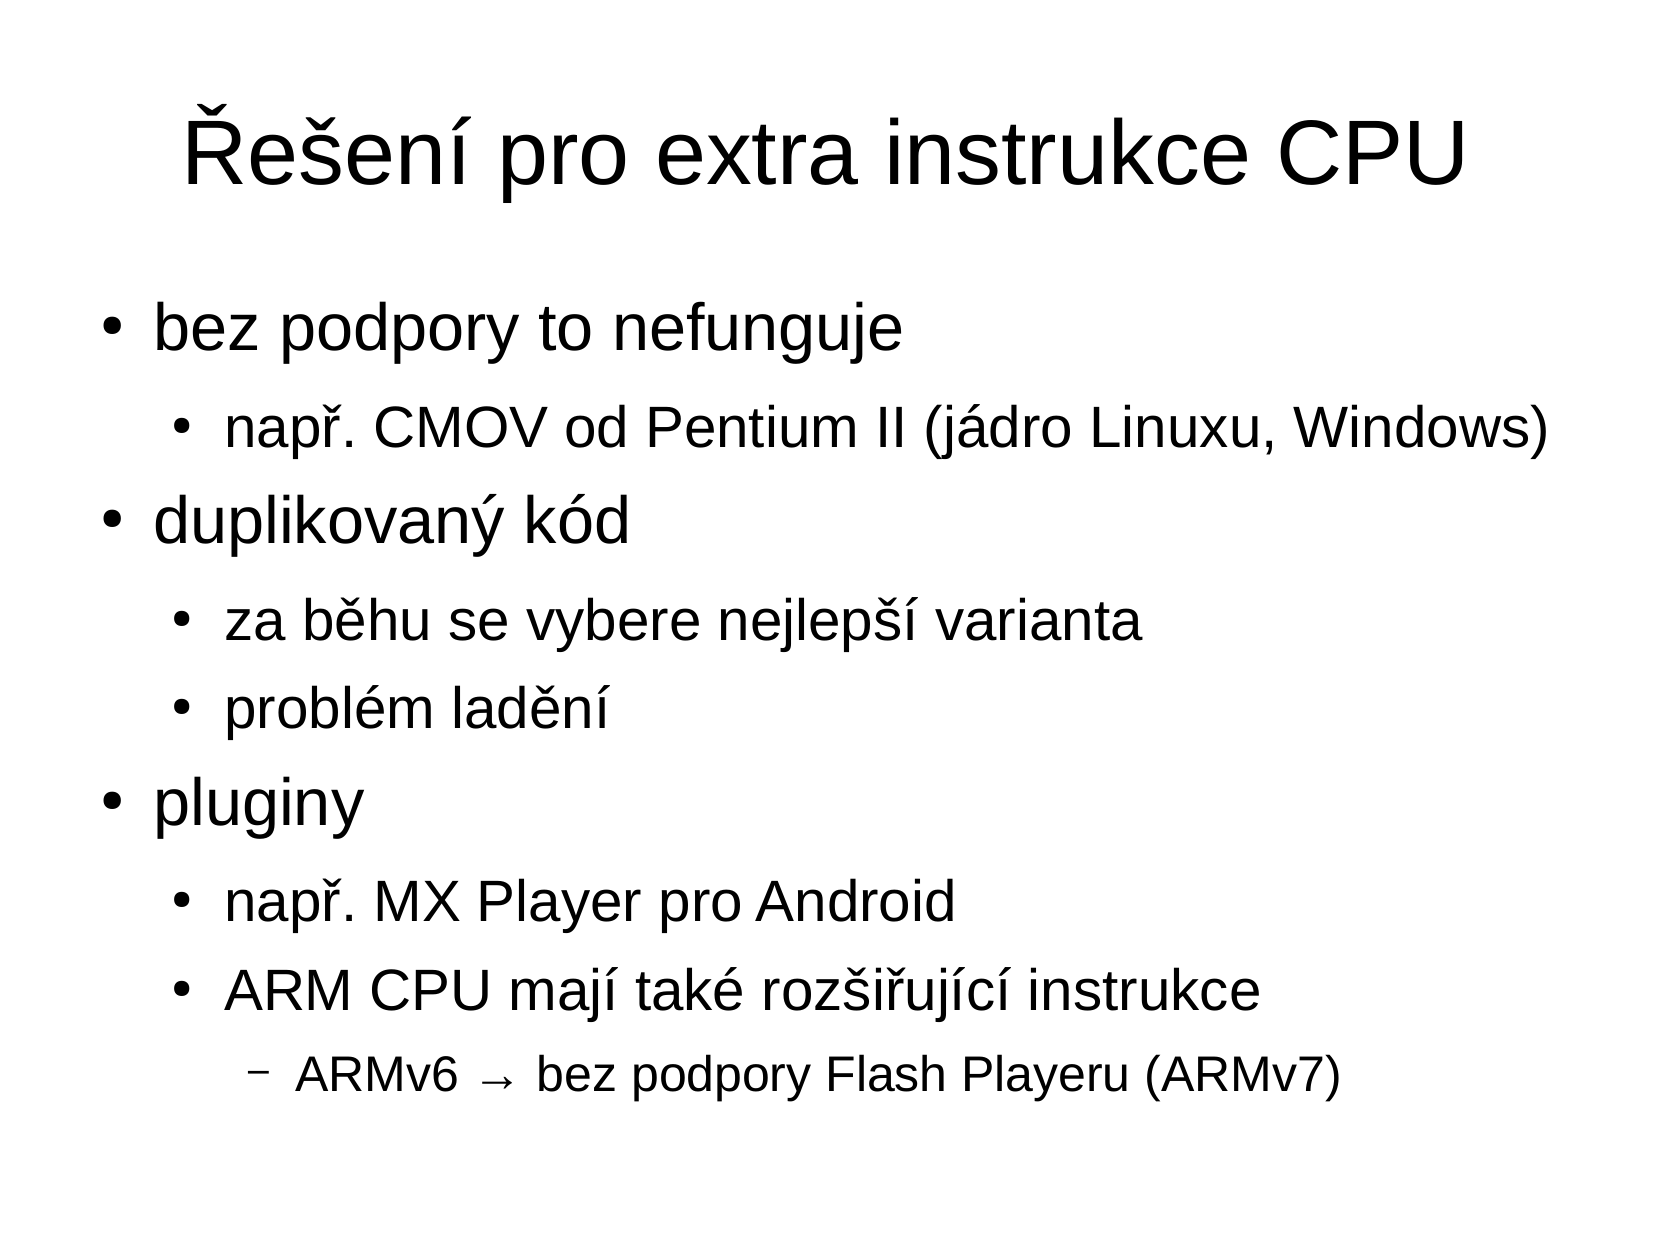

# Řešení pro extra instrukce CPU
bez podpory to nefunguje
např. CMOV od Pentium II (jádro Linuxu, Windows)
duplikovaný kód
za běhu se vybere nejlepší varianta
problém ladění
pluginy
např. MX Player pro Android
ARM CPU mají také rozšiřující instrukce
ARMv6 → bez podpory Flash Playeru (ARMv7)